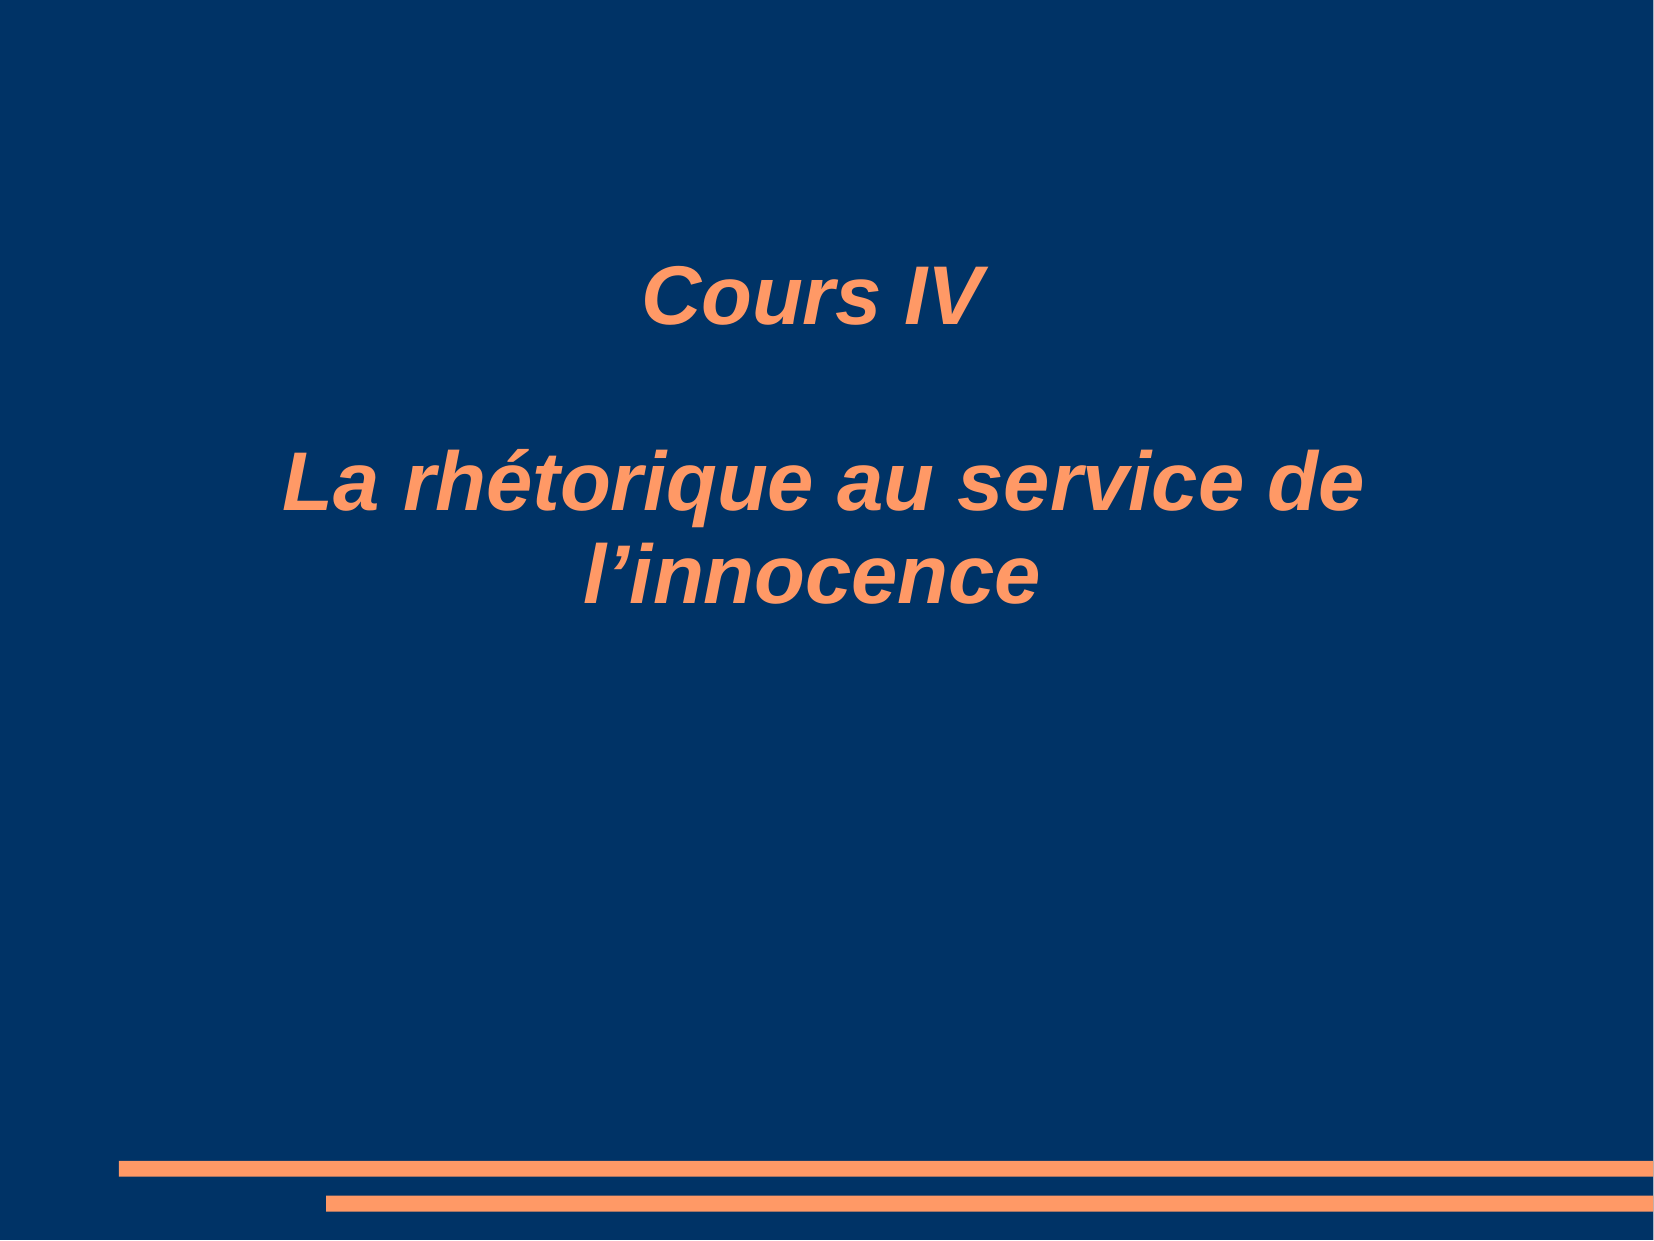

# Cours IV La rhétorique au service de l’innocence